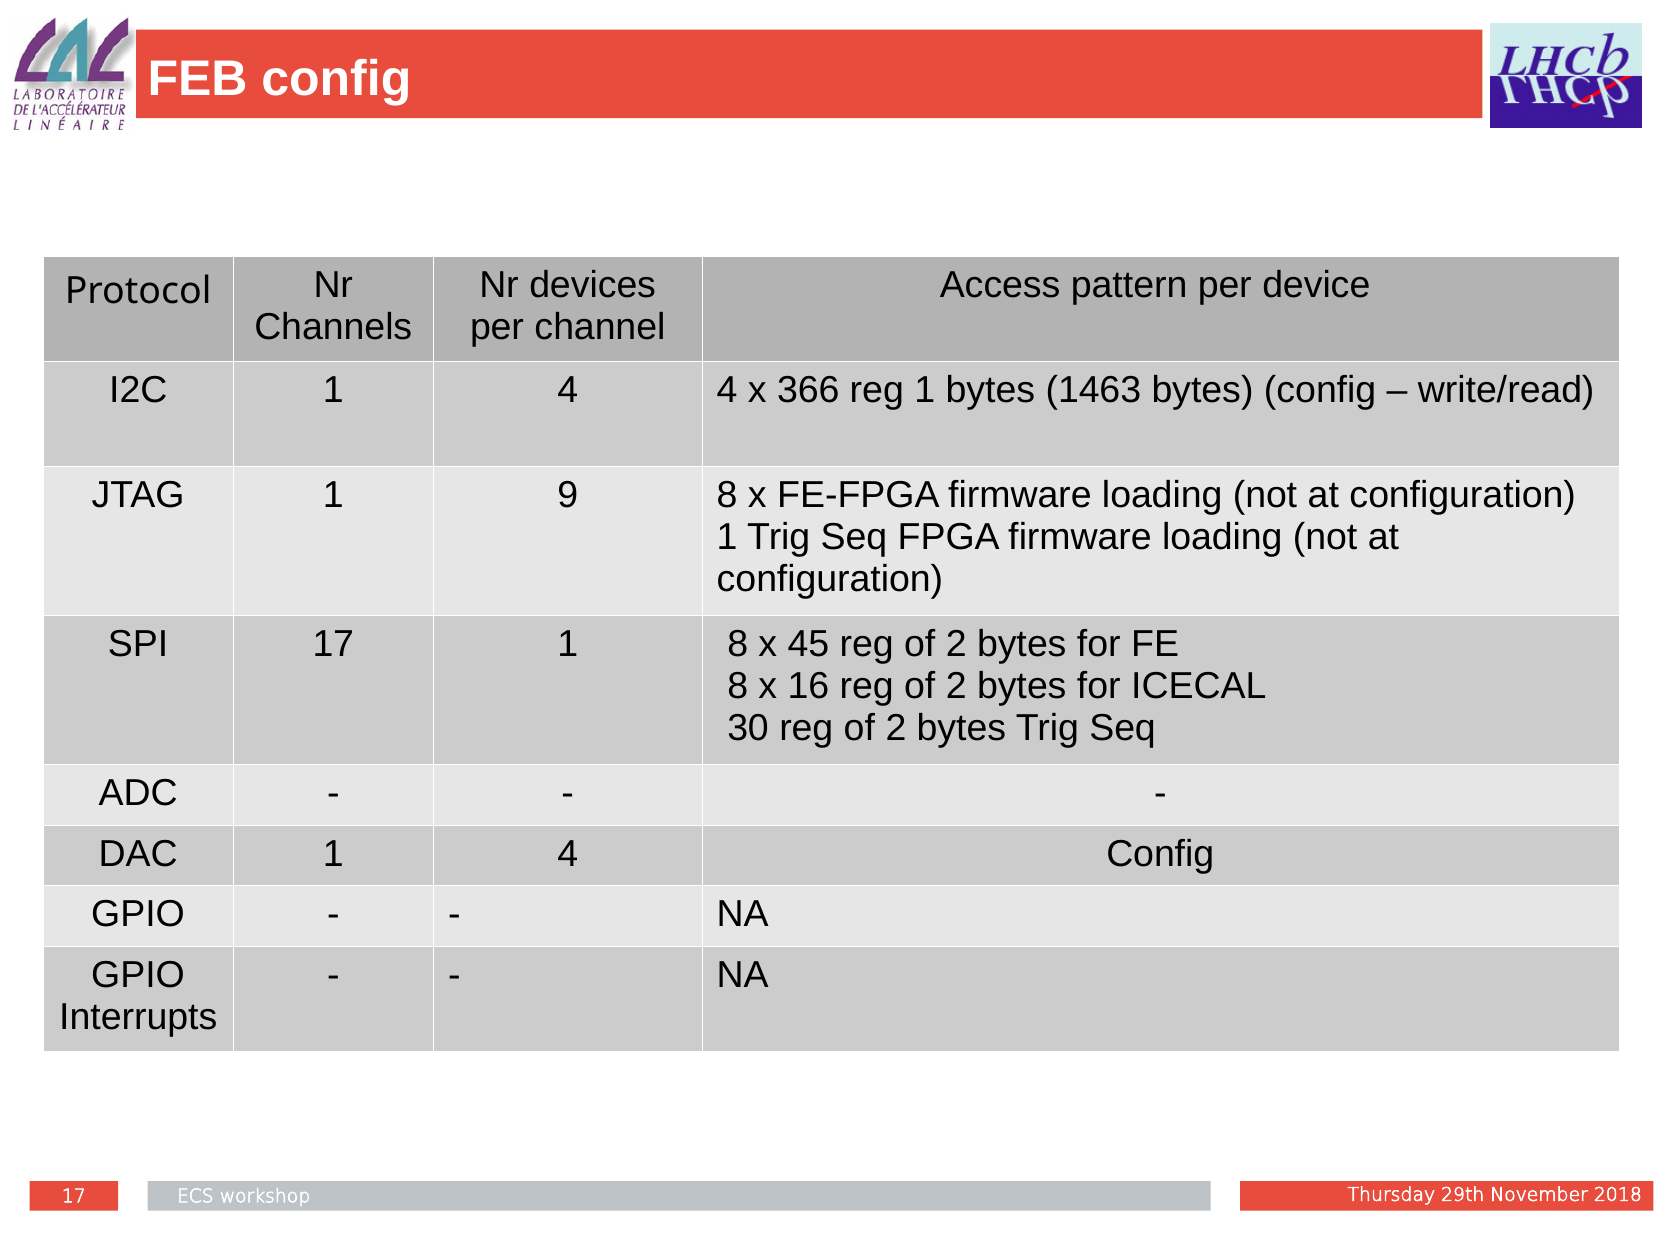

# FEB config
| Protocol | Nr Channels | Nr devices per channel | Access pattern per device |
| --- | --- | --- | --- |
| I2C | 1 | 4 | 4 x 366 reg 1 bytes (1463 bytes) (config – write/read) |
| JTAG | 1 | 9 | 8 x FE-FPGA firmware loading (not at configuration) 1 Trig Seq FPGA firmware loading (not at configuration) |
| SPI | 17 | 1 | 8 x 45 reg of 2 bytes for FE 8 x 16 reg of 2 bytes for ICECAL 30 reg of 2 bytes Trig Seq |
| ADC | - | - | - |
| DAC | 1 | 4 | Config |
| GPIO | - | - | NA |
| GPIO Interrupts | - | - | NA |
17
ECS workshop
Thursday 29th November 2018